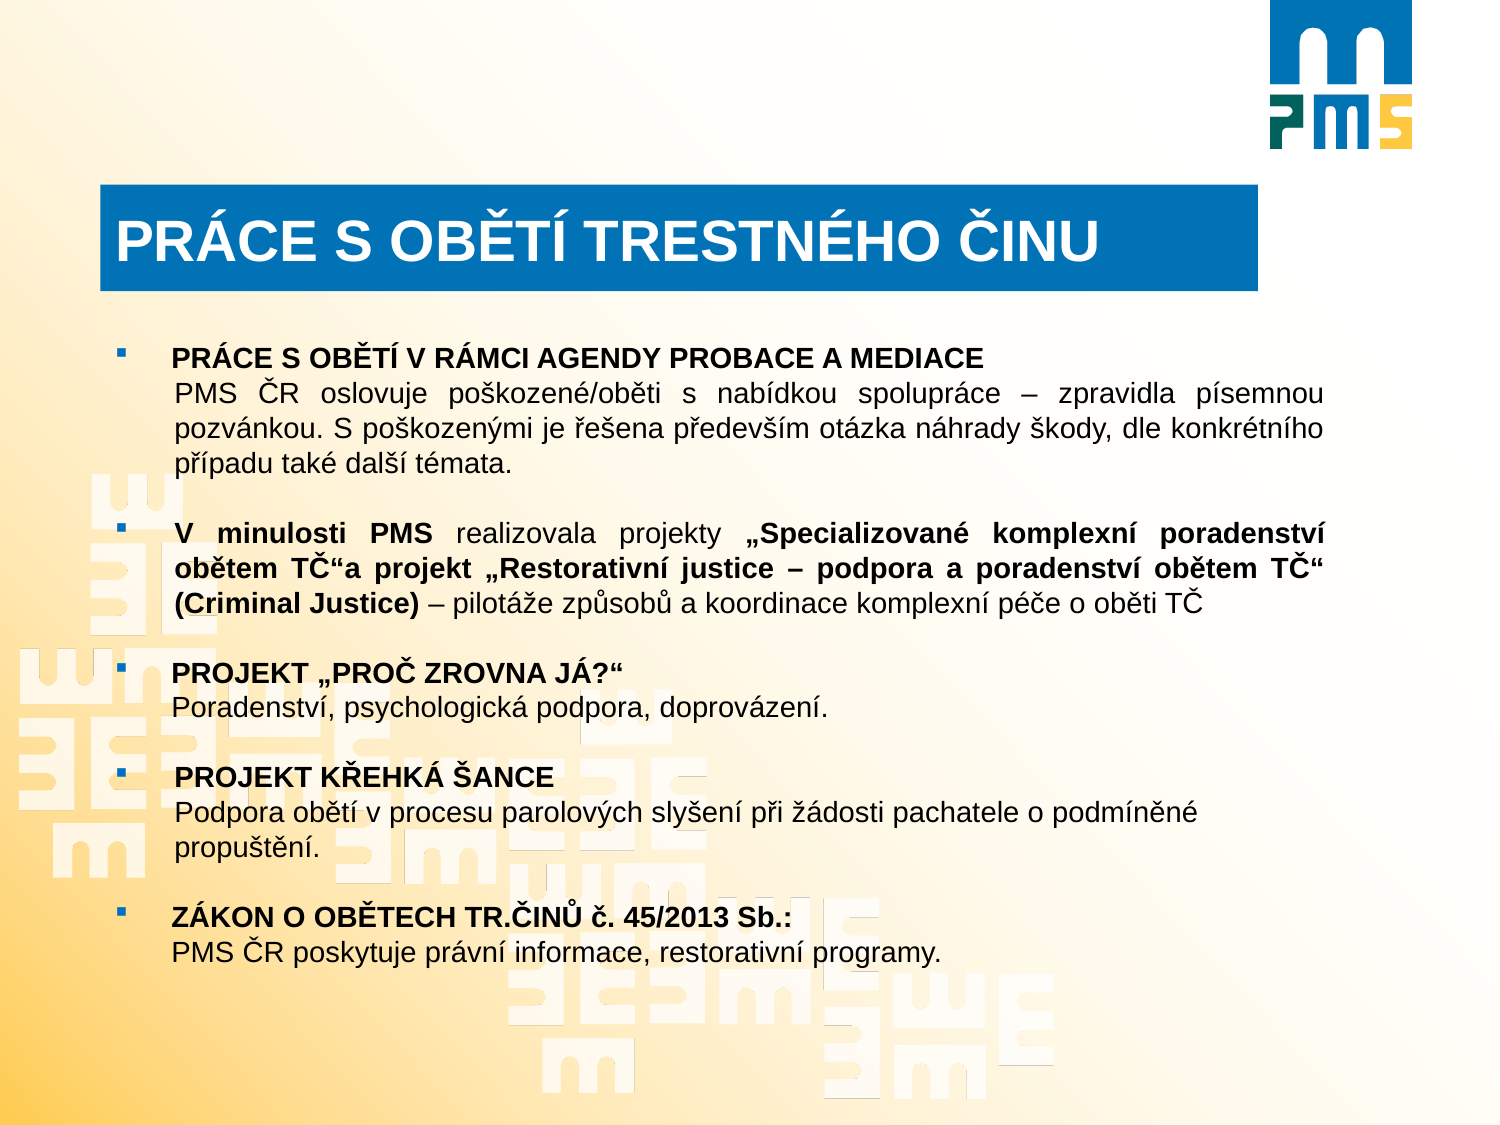

# Práce s obětí trestného činu
Práce s obětí v rámci agendy probace a mediace
PMS ČR oslovuje poškozené/oběti s nabídkou spolupráce – zpravidla písemnou pozvánkou. S poškozenými je řešena především otázka náhrady škody, dle konkrétního případu také další témata.
V minulosti PMS realizovala projekty „Specializované komplexní poradenství obětem TČ“a projekt „Restorativní justice – podpora a poradenství obětem TČ“ (Criminal Justice) – pilotáže způsobů a koordinace komplexní péče o oběti TČ
PROJEKT „PROČ ZROVNA JÁ?“
	Poradenství, psychologická podpora, doprovázení.
PROJEKT KŘEHKÁ ŠANCE
	Podpora obětí v procesu parolových slyšení při žádosti pachatele o podmíněné propuštění.
ZÁKON O OBĚTECH TR.ČINŮ č. 45/2013 Sb.:
	PMS ČR poskytuje právní informace, restorativní programy.